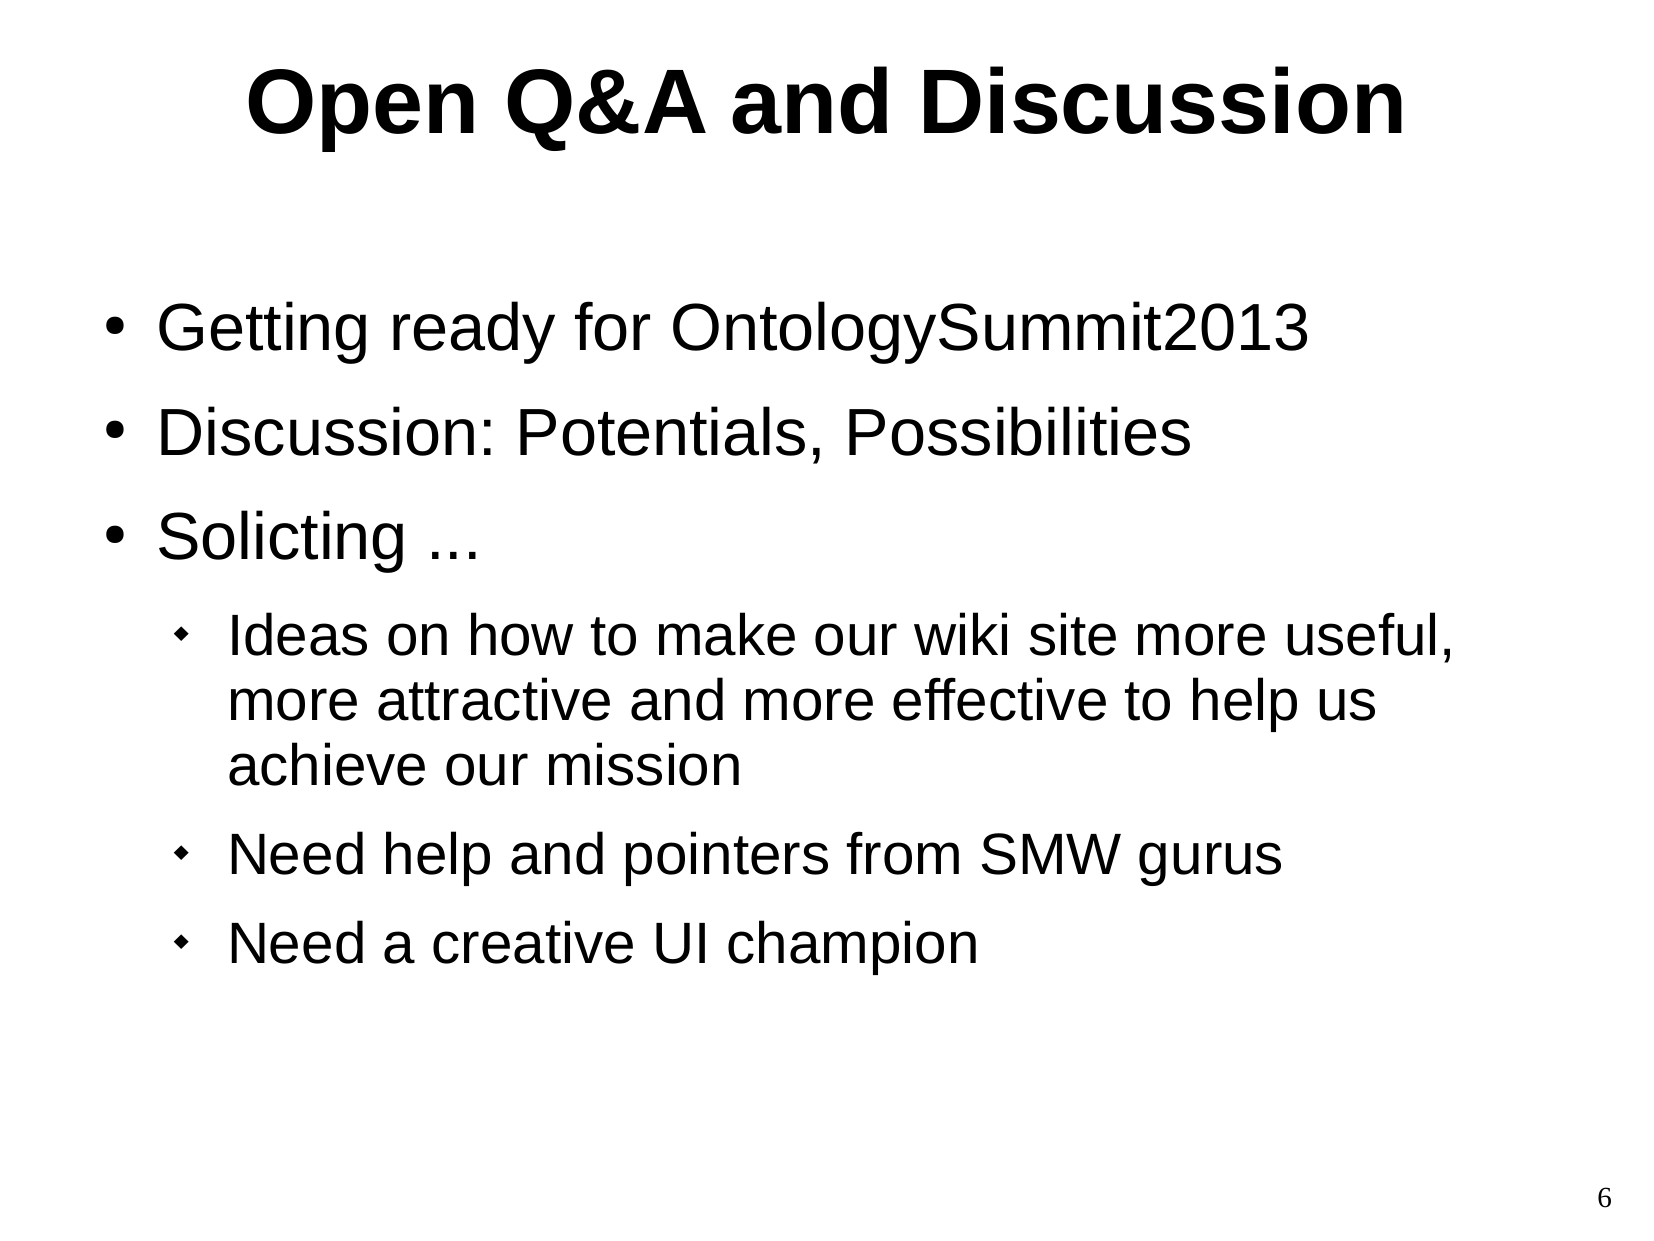

# Open Q&A and Discussion
Getting ready for OntologySummit2013
Discussion: Potentials, Possibilities
Solicting ...
Ideas on how to make our wiki site more useful, more attractive and more effective to help us achieve our mission
Need help and pointers from SMW gurus
Need a creative UI champion
6